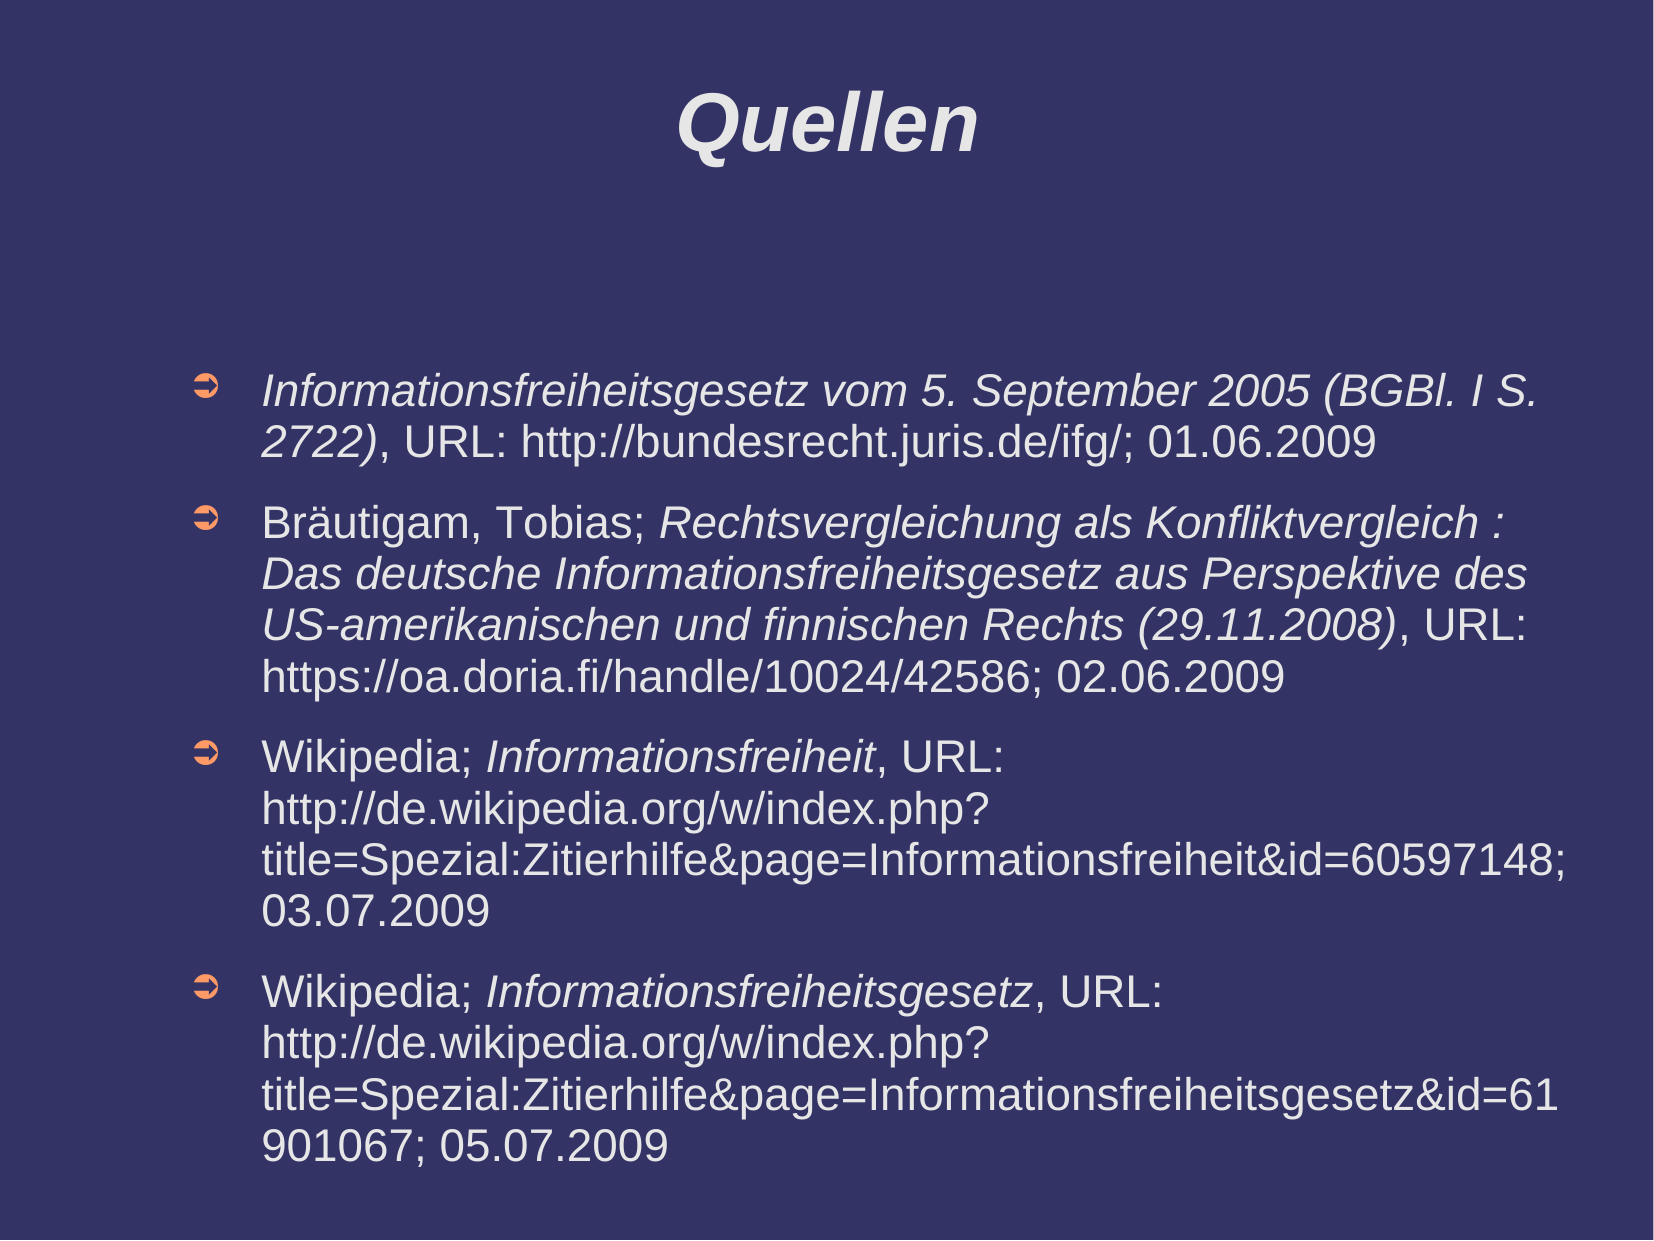

# Quellen
Informationsfreiheitsgesetz vom 5. September 2005 (BGBl. I S. 2722), URL: http://bundesrecht.juris.de/ifg/; 01.06.2009
Bräutigam, Tobias; Rechtsvergleichung als Konfliktvergleich : Das deutsche Informationsfreiheitsgesetz aus Perspektive des US-amerikanischen und finnischen Rechts (29.11.2008), URL: https://oa.doria.fi/handle/10024/42586; 02.06.2009
Wikipedia; Informationsfreiheit, URL: http://de.wikipedia.org/w/index.php?title=Spezial:Zitierhilfe&page=Informationsfreiheit&id=60597148; 03.07.2009
Wikipedia; Informationsfreiheitsgesetz, URL: http://de.wikipedia.org/w/index.php?title=Spezial:Zitierhilfe&page=Informationsfreiheitsgesetz&id=61901067; 05.07.2009